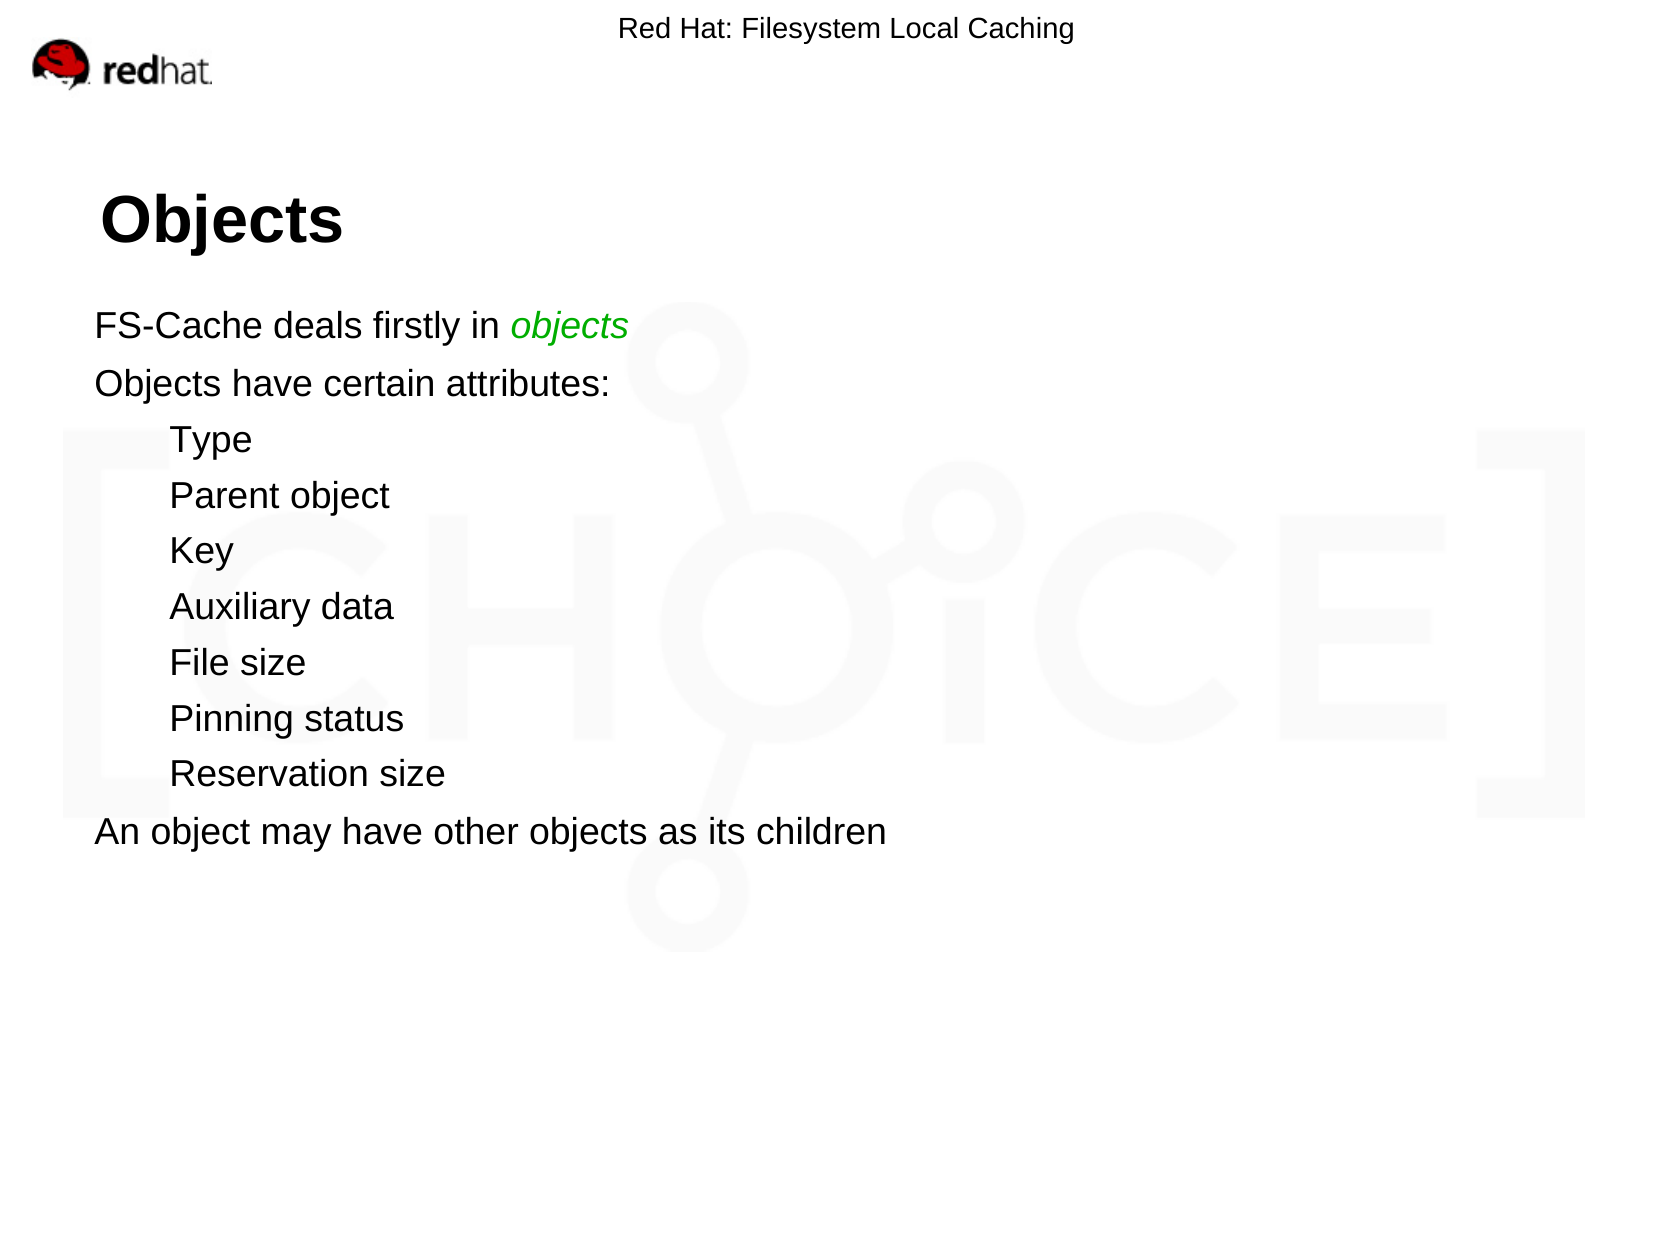

# Objects
FS-Cache deals firstly in objects
Objects have certain attributes:
Type
Parent object
Key
Auxiliary data
File size
Pinning status
Reservation size
An object may have other objects as its children